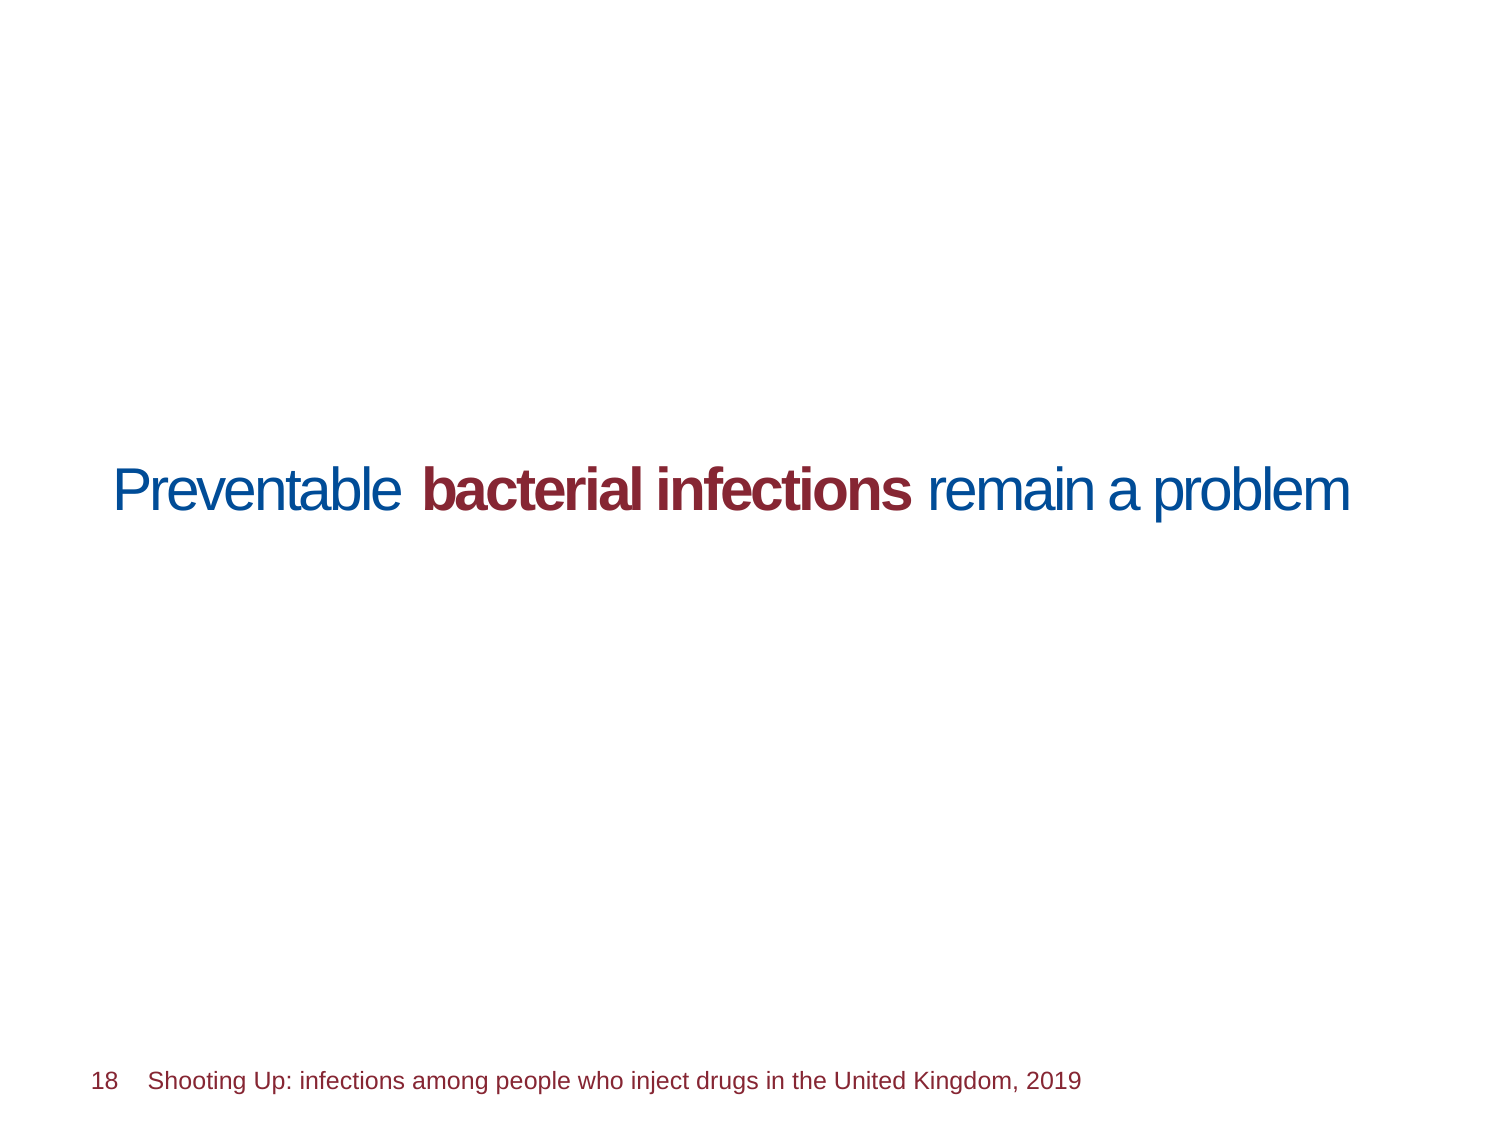

# Preventable bacterial infections remain a problem
 18
Shooting Up: infections among people who inject drugs in the United Kingdom, 2019